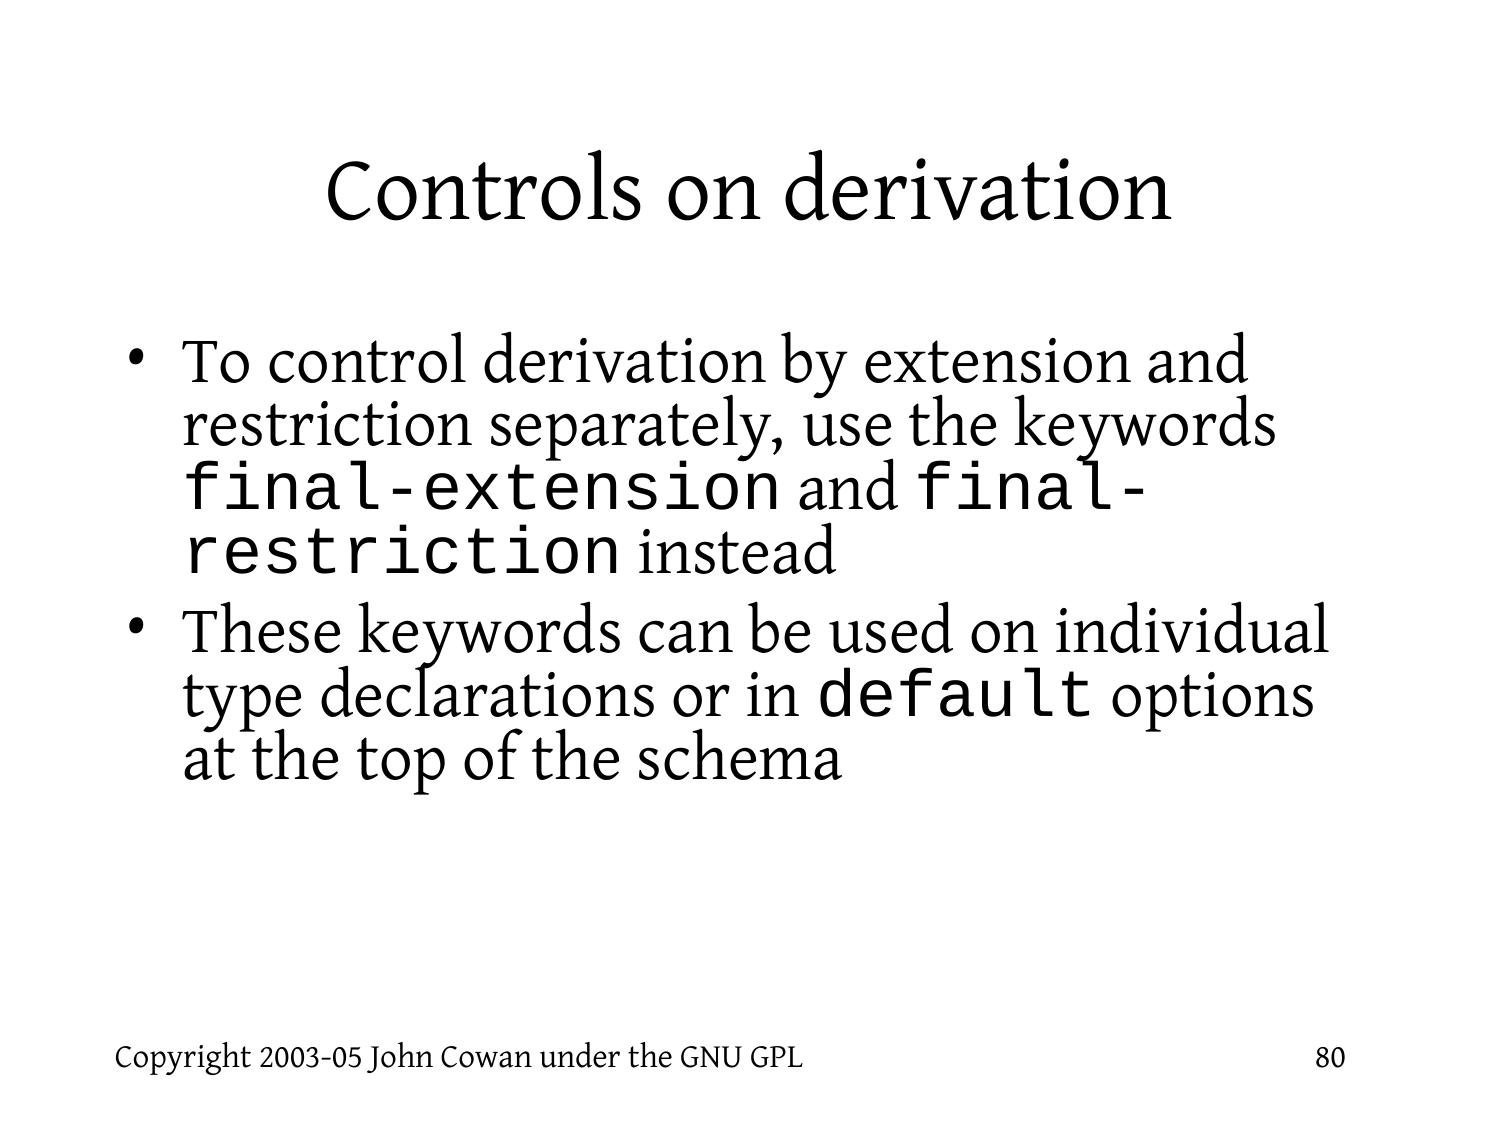

# Controls on derivation
To control derivation by extension and restriction separately, use the keywords final-extension and final-restriction instead
These keywords can be used on individual type declarations or in default options at the top of the schema